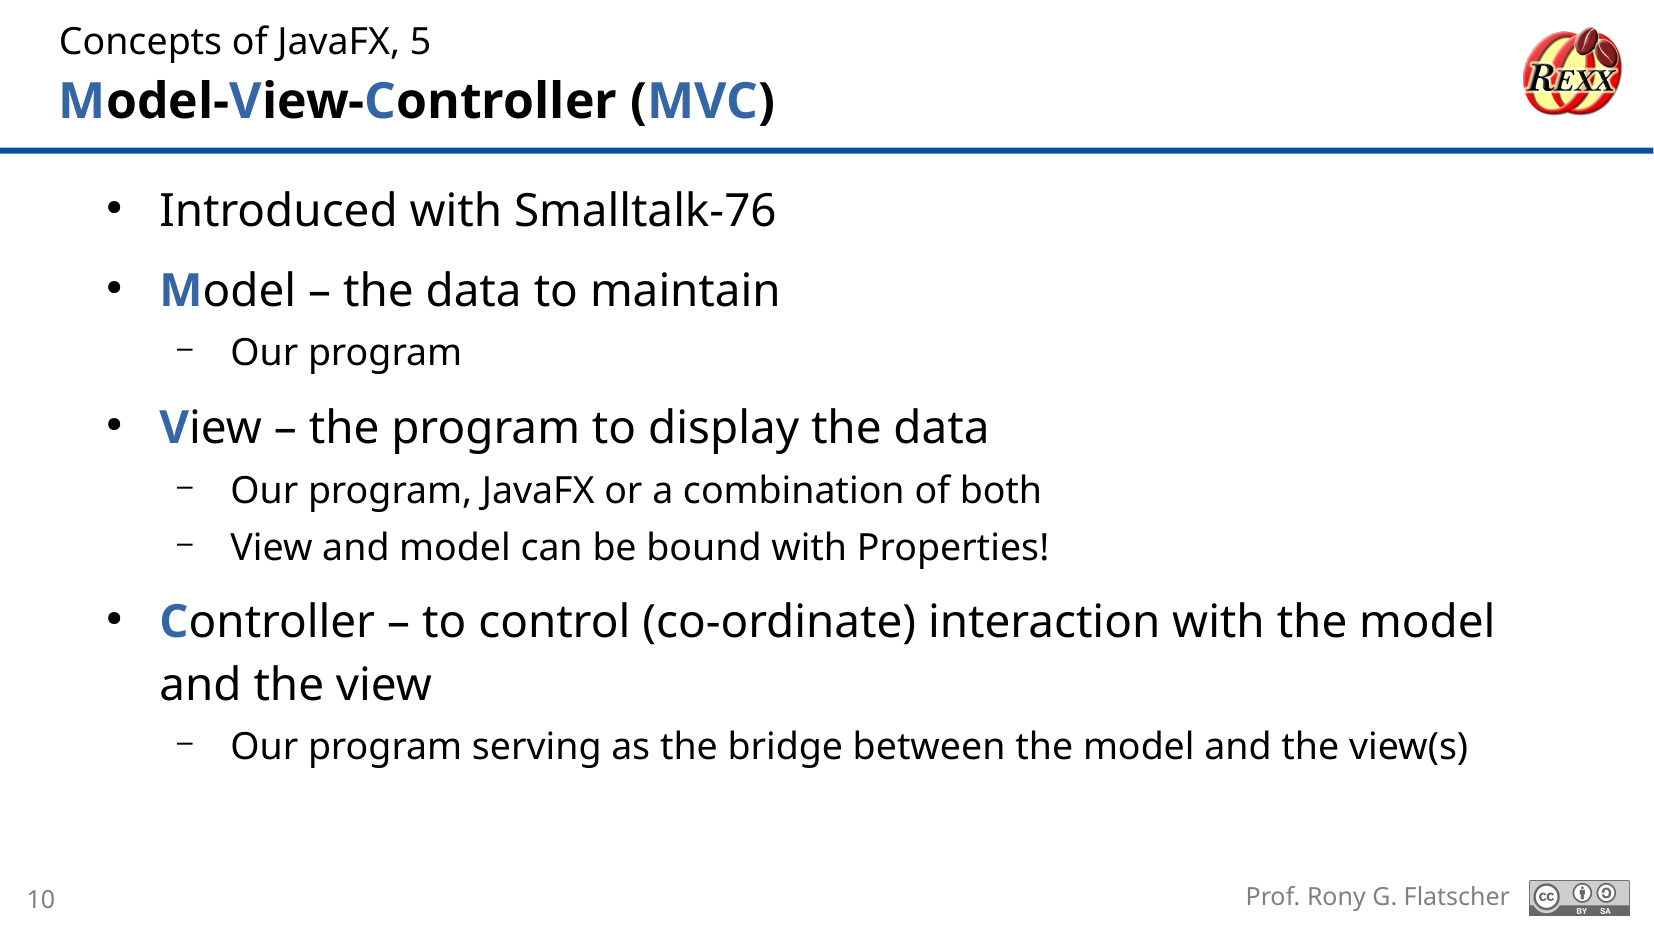

Concepts of JavaFX, 5
Model-View-Controller (MVC)
# Introduced with Smalltalk-76
Model – the data to maintain
Our program
View – the program to display the data
Our program, JavaFX or a combination of both
View and model can be bound with Properties!
Controller – to control (co-ordinate) interaction with the model and the view
Our program serving as the bridge between the model and the view(s)